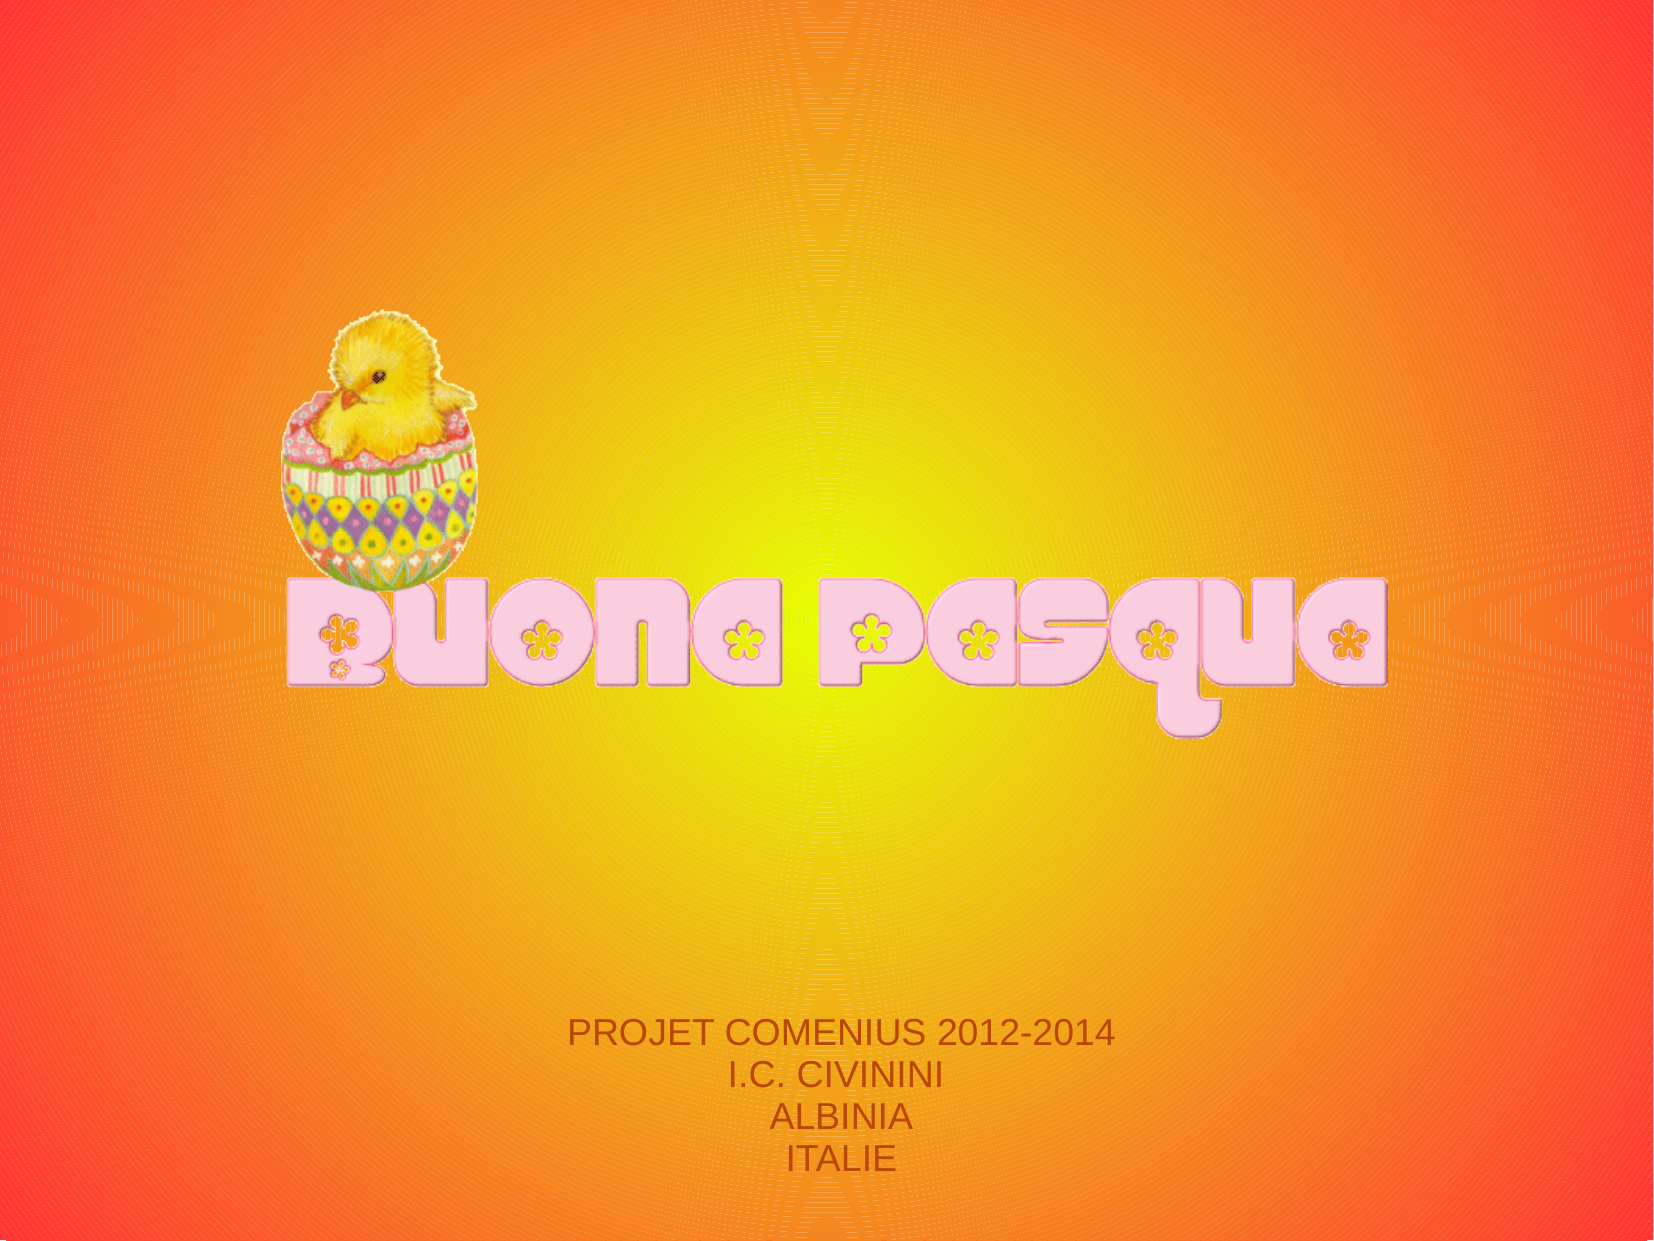

PROJET COMENIUS 2012-2014
I.C. CIVININI
ALBINIA
ITALIE